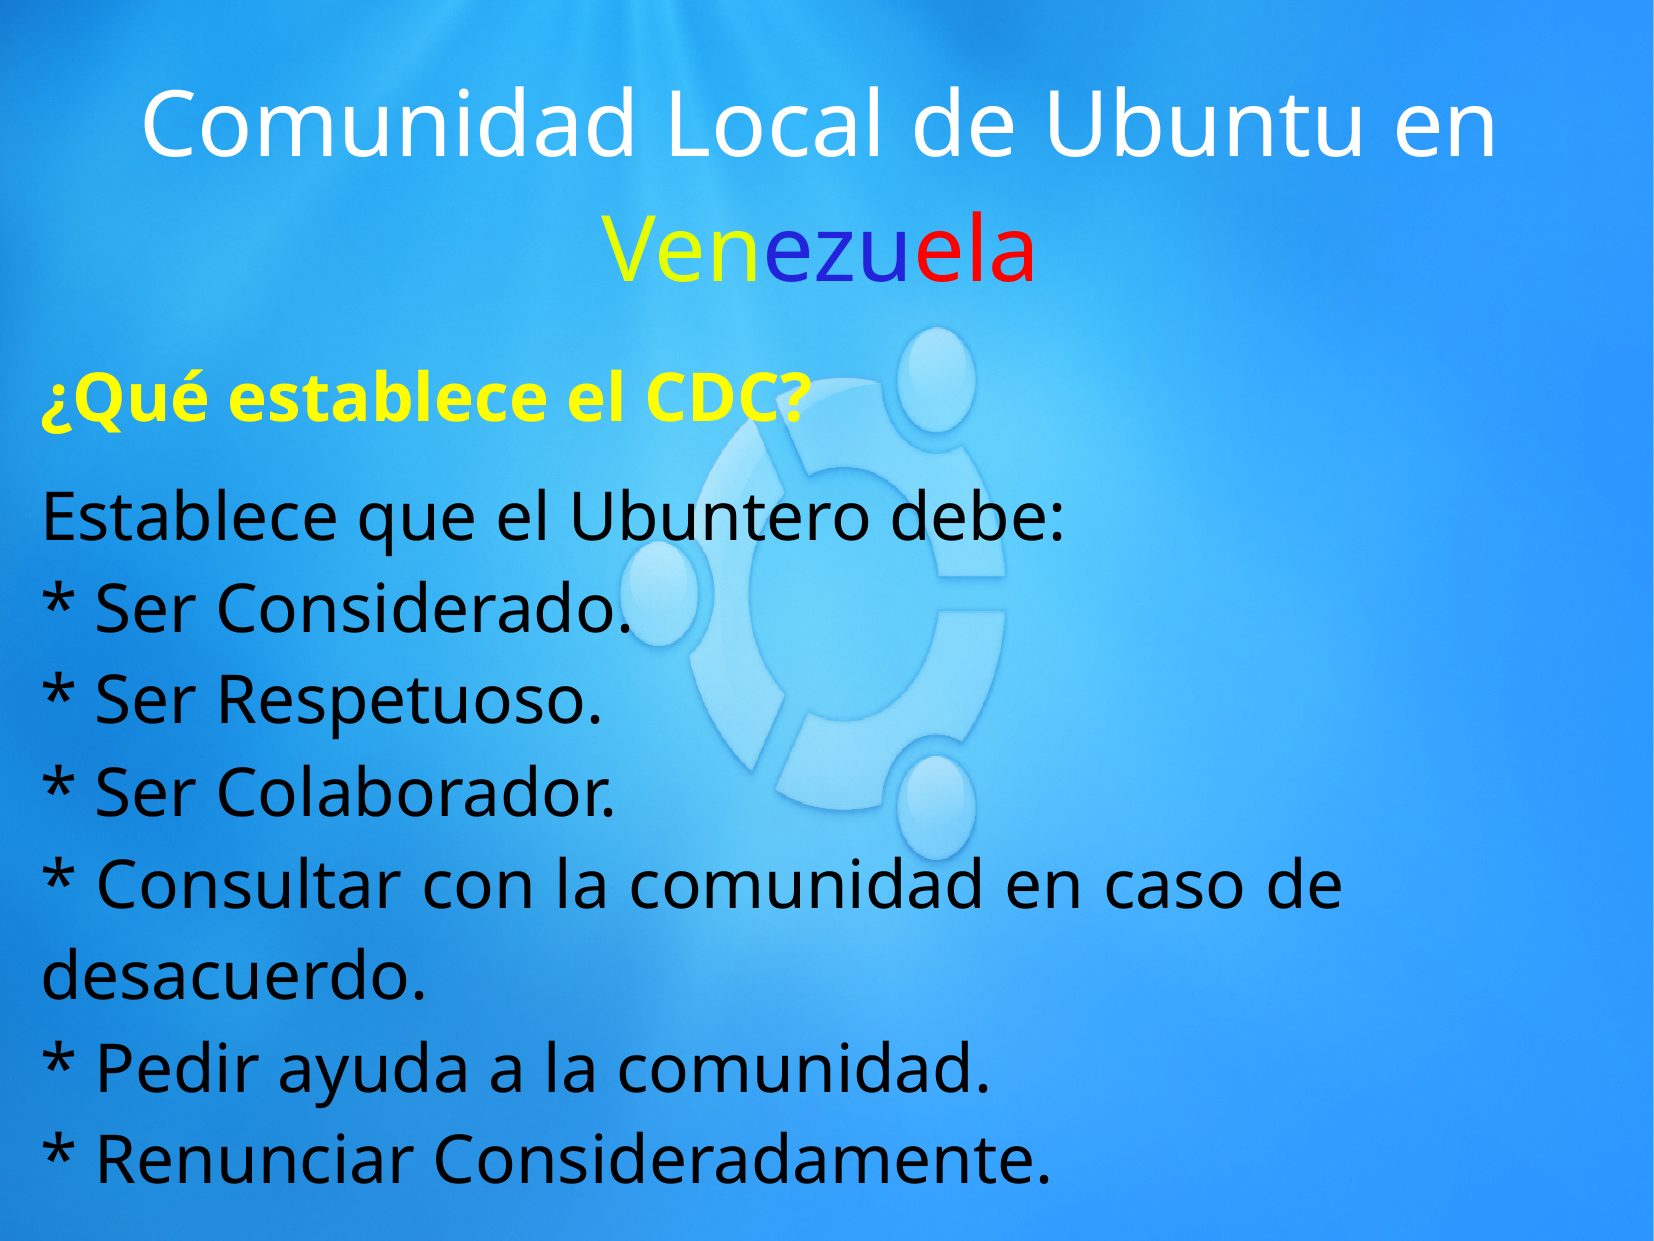

# Comunidad Local de Ubuntu en Venezuela
¿Qué establece el CDC?
Establece que el Ubuntero debe:
* Ser Considerado.
* Ser Respetuoso.
* Ser Colaborador.
* Consultar con la comunidad en caso de desacuerdo.
* Pedir ayuda a la comunidad.
* Renunciar Consideradamente.